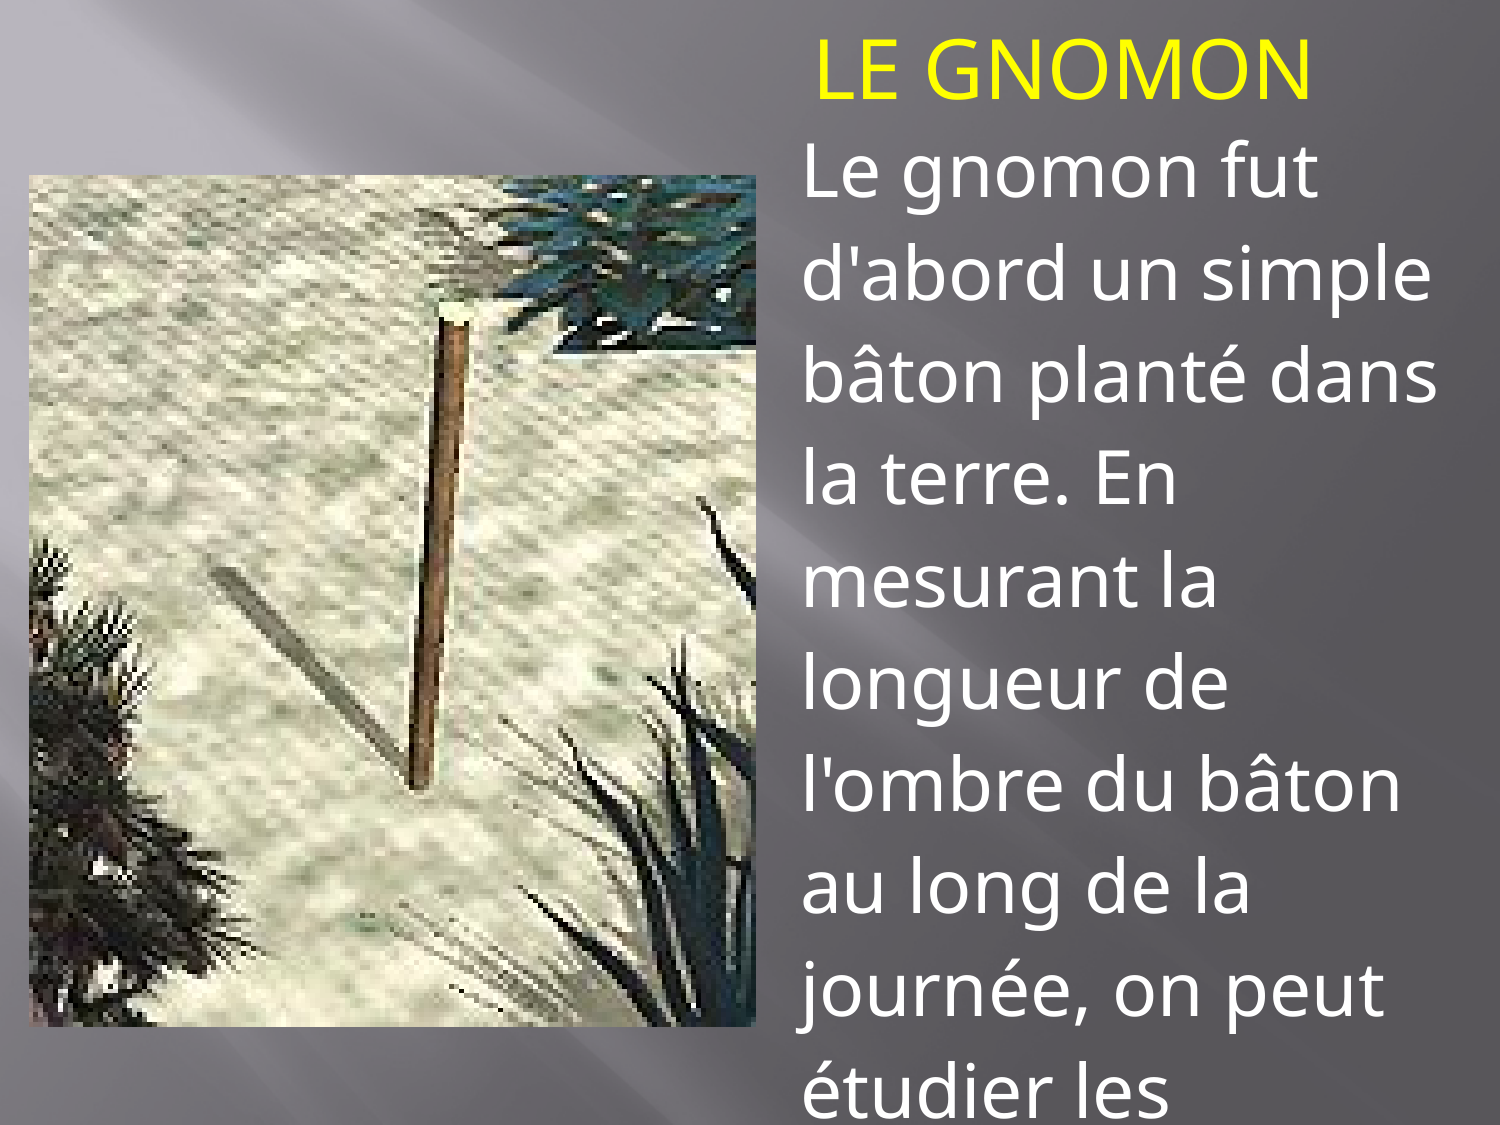

LE GNOMON
Le gnomon fut d'abord un simple bâton planté dans la terre. En mesurant la longueur de l'ombre du bâton au long de la journée, on peut étudier les mouvements apparents du soleil.